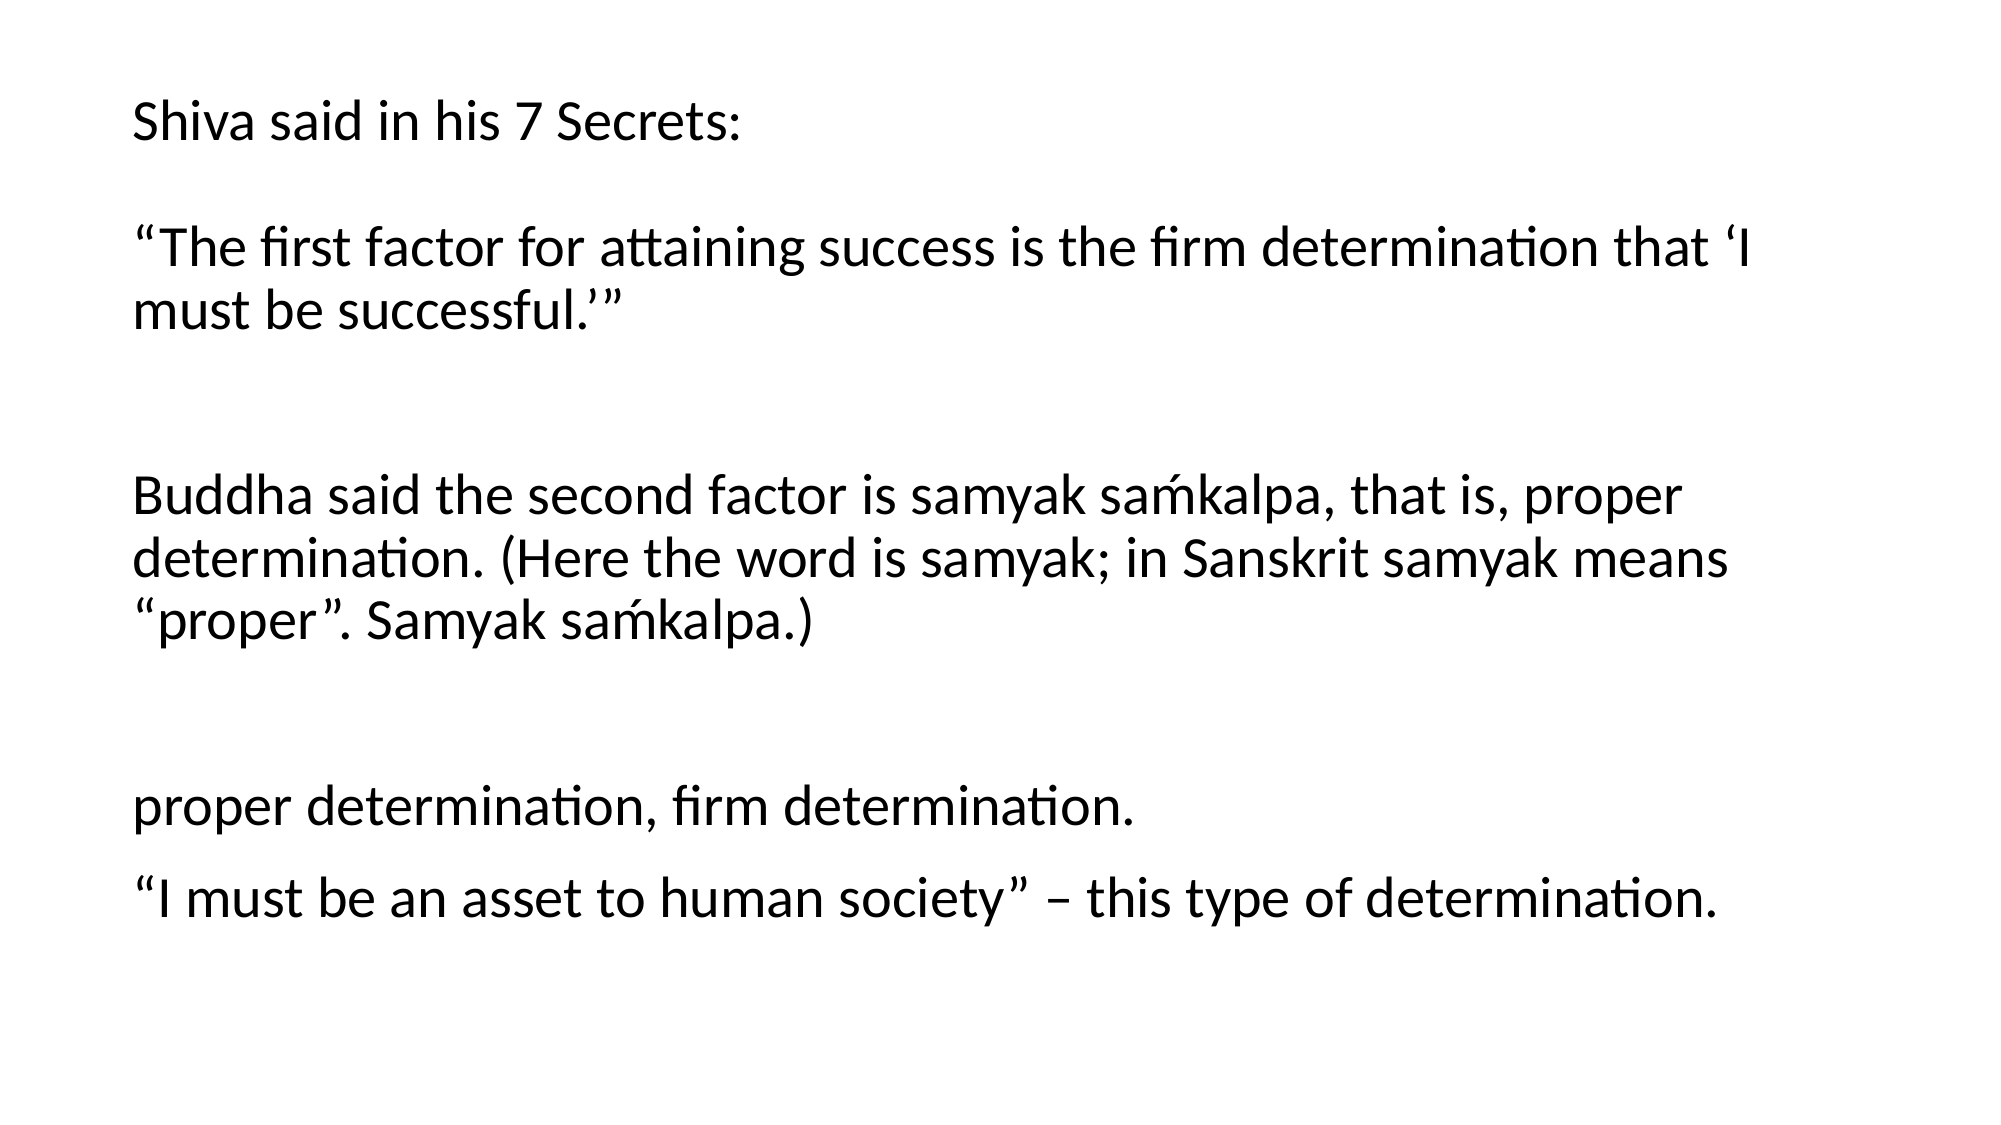

# Shiva said in his 7 Secrets: “The first factor for attaining success is the firm determination that ‘I must be successful.’”
Buddha said the second factor is samyak saḿkalpa, that is, proper determination. (Here the word is samyak; in Sanskrit samyak means “proper”. Samyak saḿkalpa.)
proper determination, firm determination.
“I must be an asset to human society” – this type of determination.